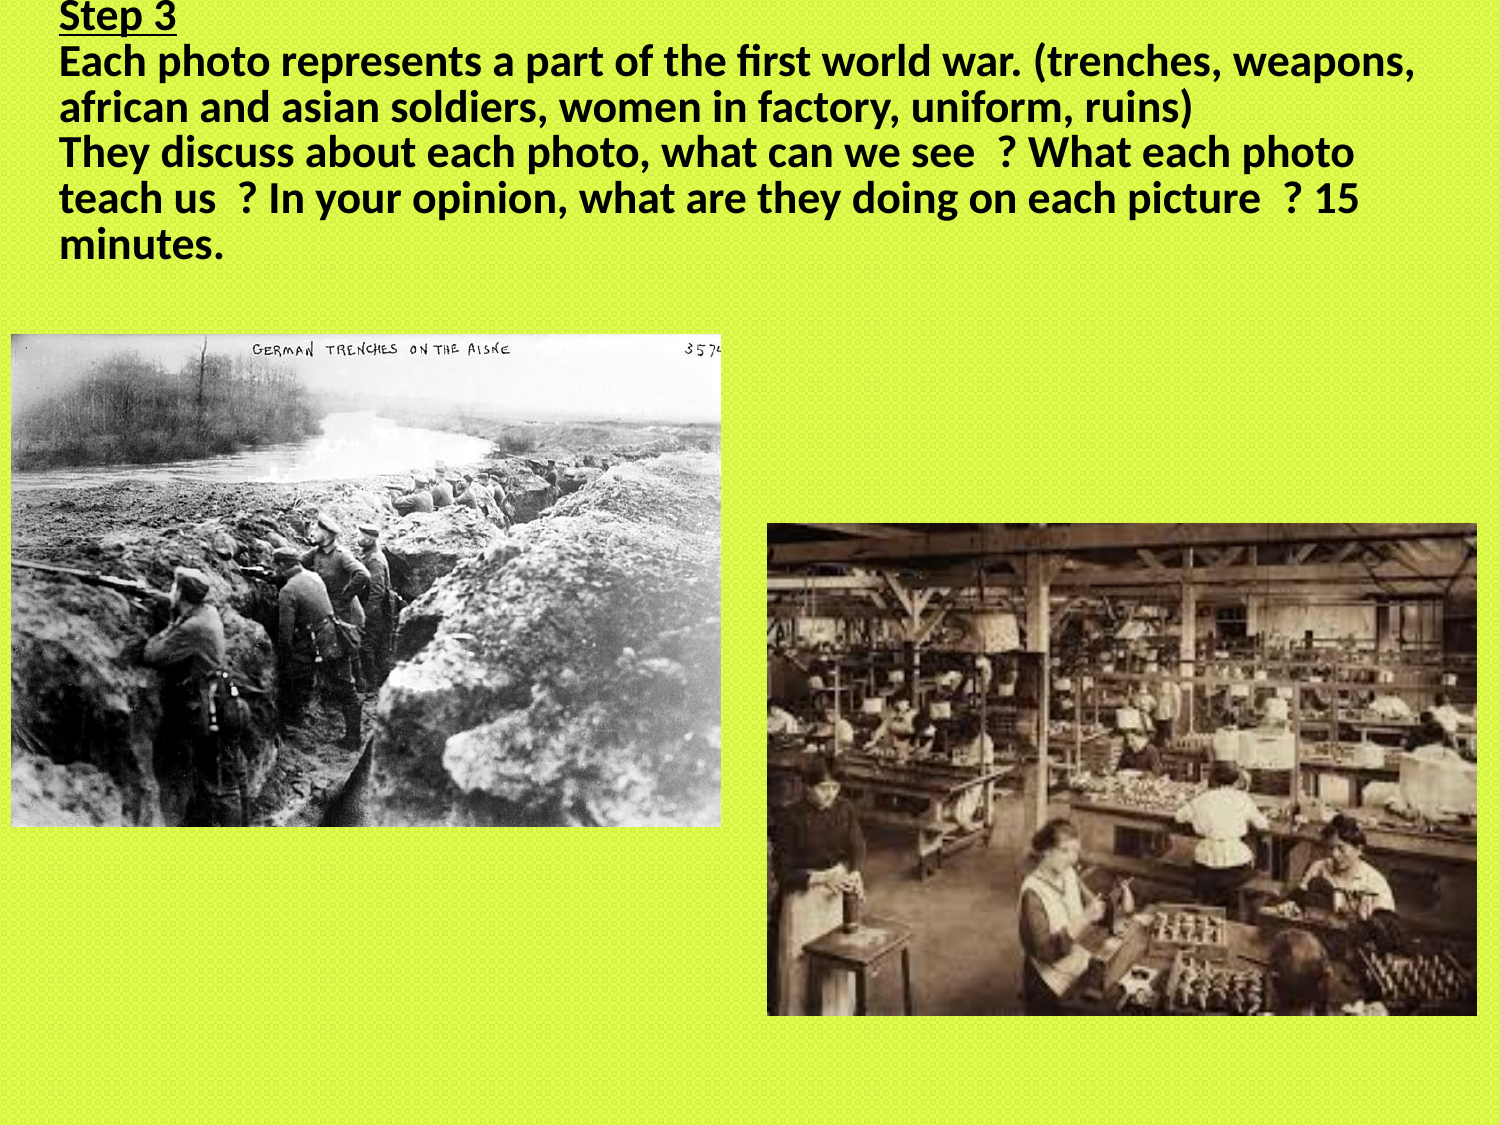

# Step 3 Each photo represents a part of the first world war. (trenches, weapons, african and asian soldiers, women in factory, uniform, ruins) They discuss about each photo, what can we see  ? What each photo teach us  ? In your opinion, what are they doing on each picture  ? 15 minutes.